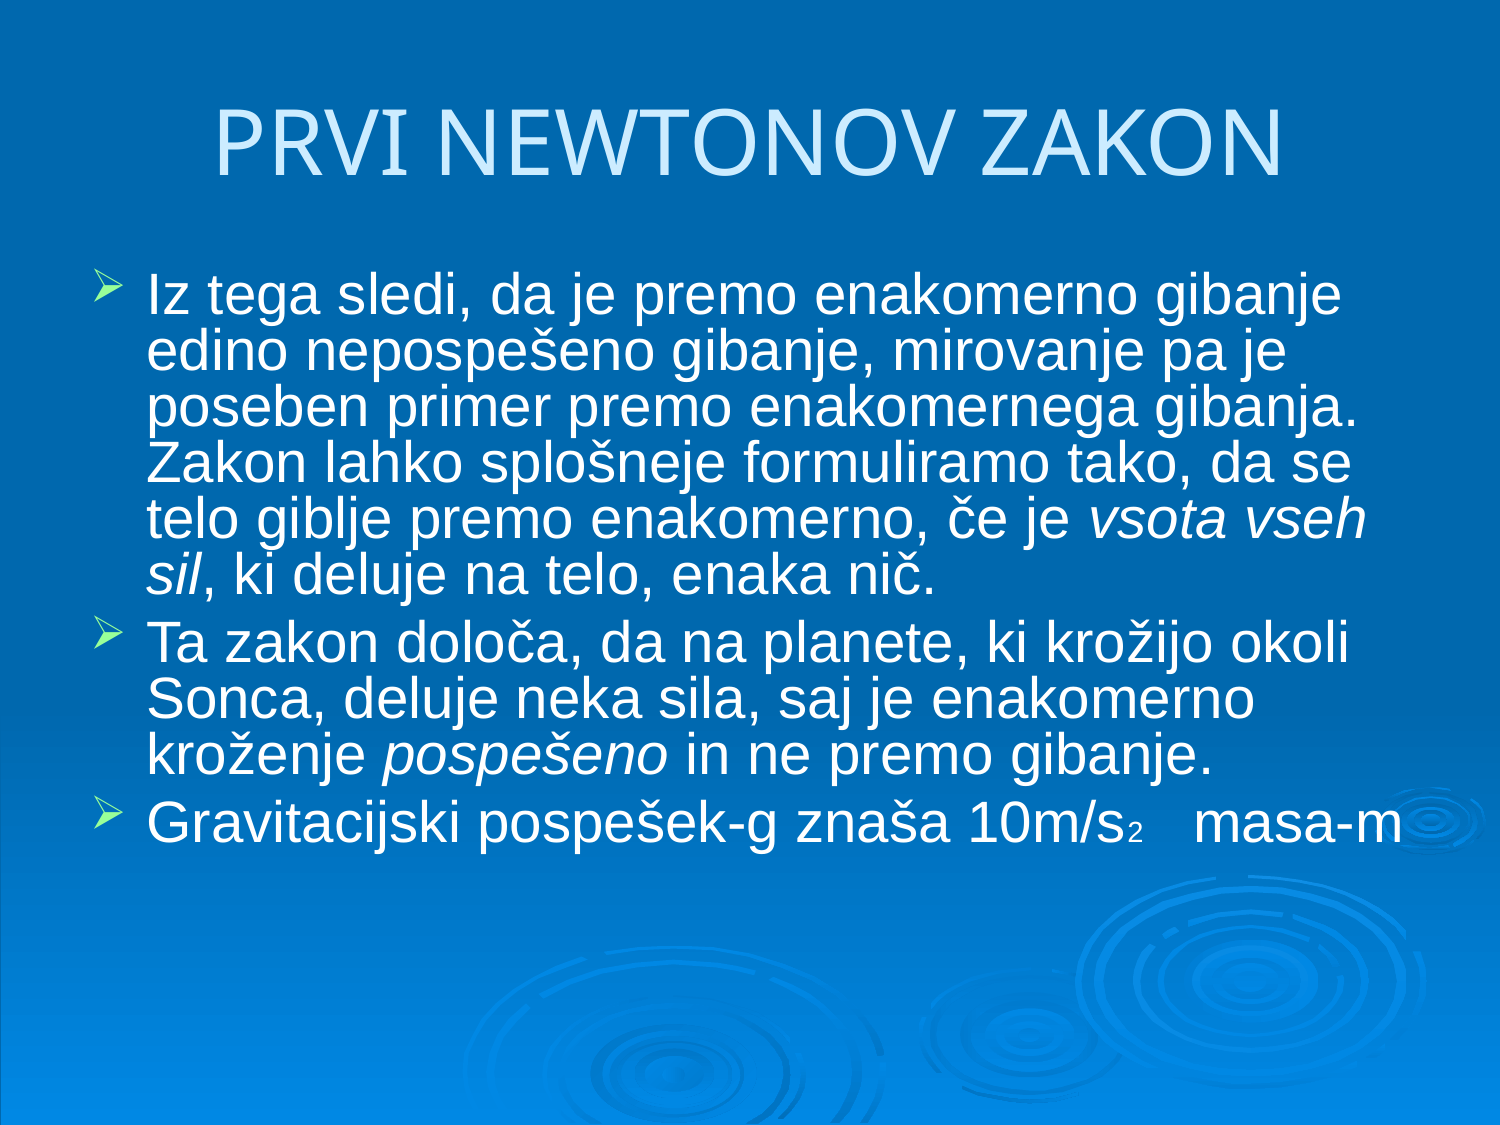

# PRVI NEWTONOV ZAKON
Iz tega sledi, da je premo enakomerno gibanje edino nepospešeno gibanje, mirovanje pa je poseben primer premo enakomernega gibanja. Zakon lahko splošneje formuliramo tako, da se telo giblje premo enakomerno, če je vsota vseh sil, ki deluje na telo, enaka nič.
Ta zakon določa, da na planete, ki krožijo okoli Sonca, deluje neka sila, saj je enakomerno kroženje pospešeno in ne premo gibanje.
Gravitacijski pospešek-g znaša 10m/s2 masa-m